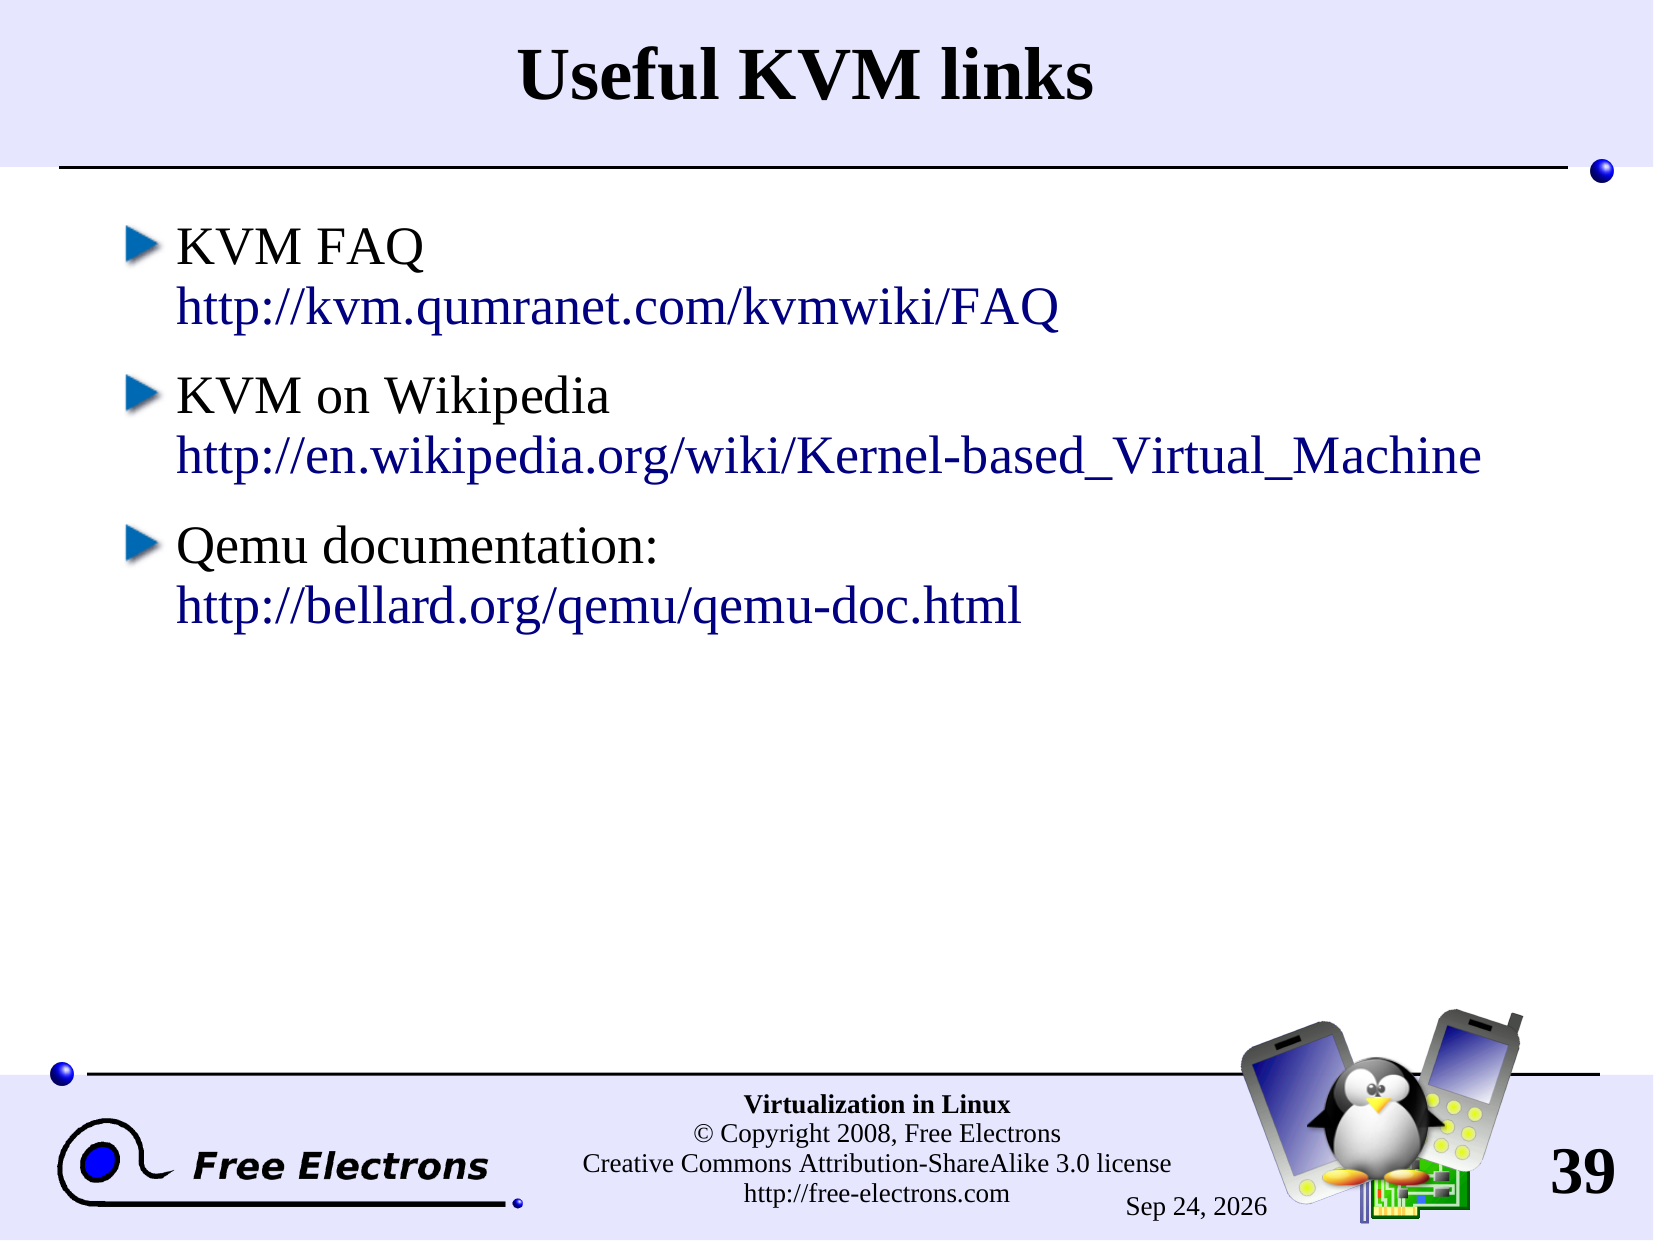

# Useful KVM links
KVM FAQ
http://kvm.qumranet.com/kvmwiki/FAQ
KVM on Wikipedia
http://en.wikipedia.org/wiki/Kernel-based_Virtual_Machine
Qemu documentation:
http://bellard.org/qemu/qemu-doc.html